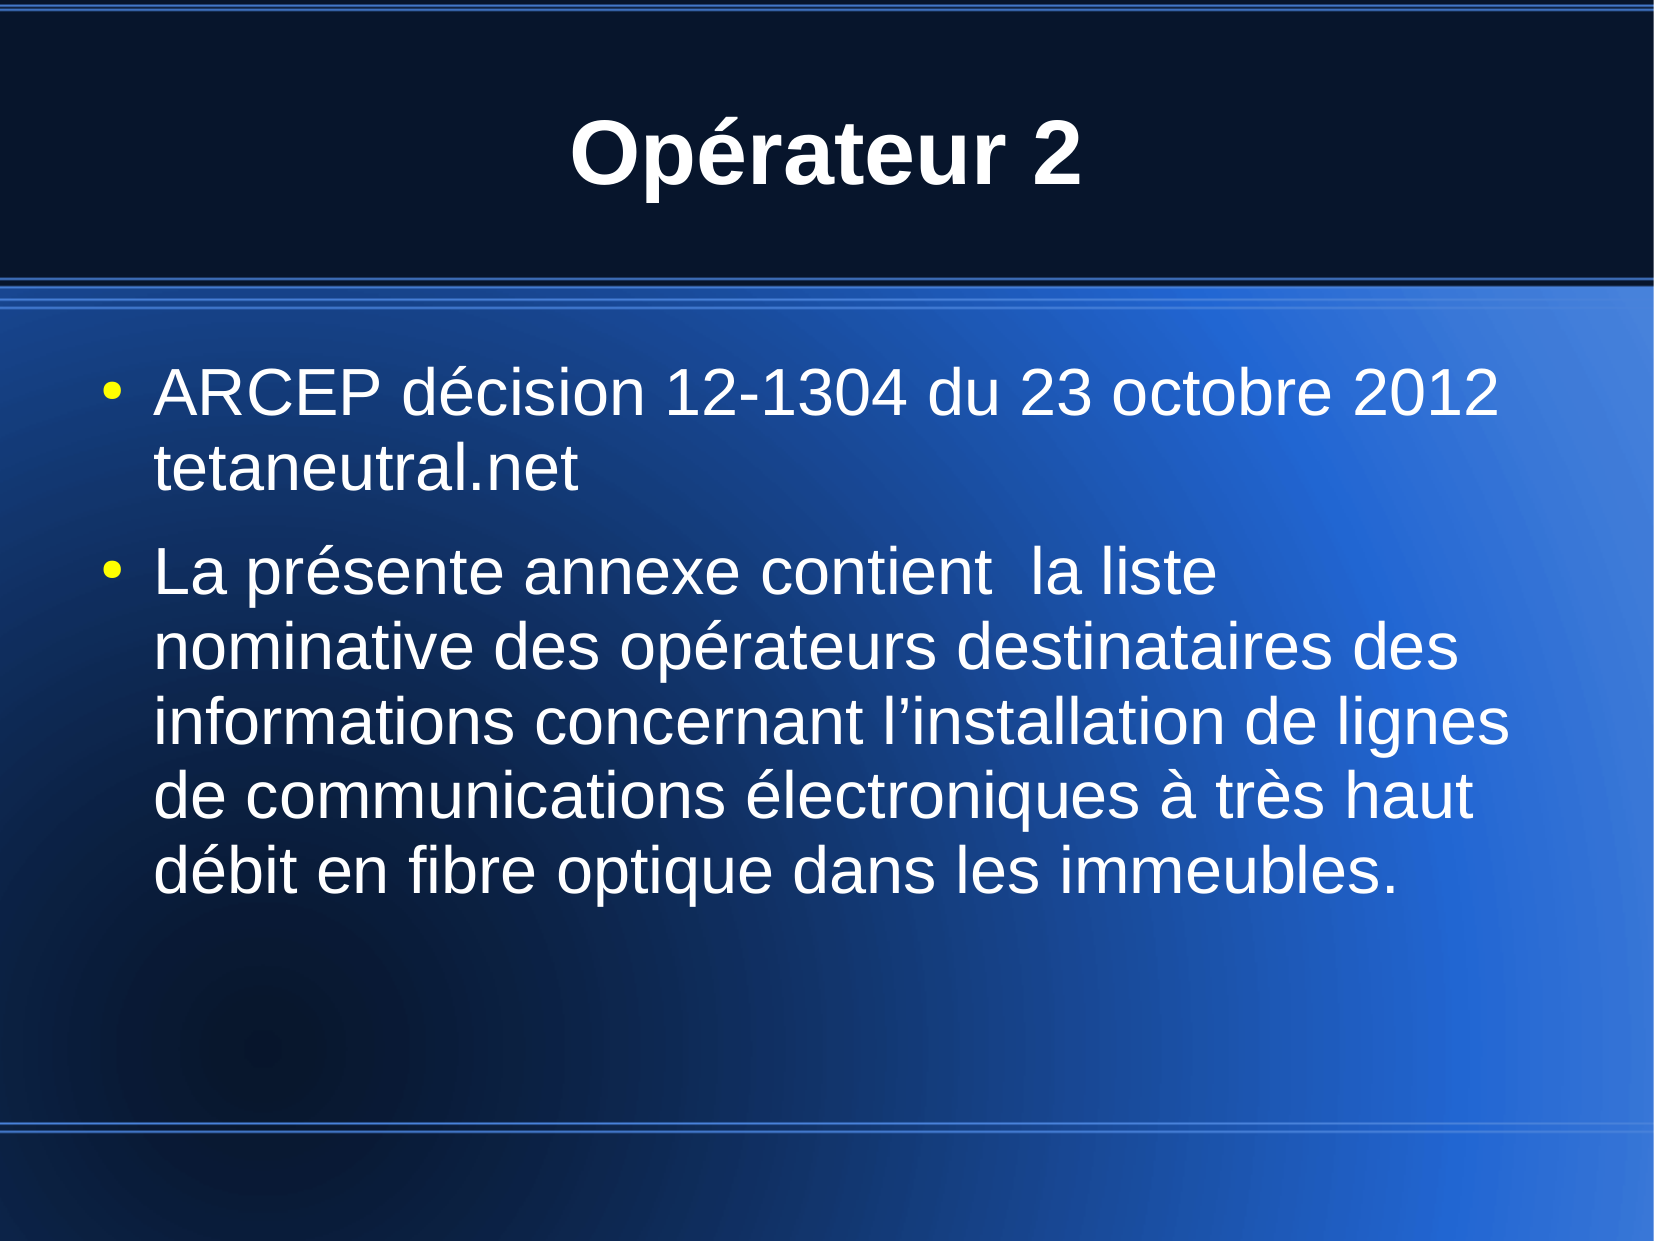

# Opérateur 2
ARCEP décision 12-1304 du 23 octobre 2012 tetaneutral.net
La présente annexe contient la liste nominative des opérateurs destinataires des informations concernant l’installation de lignes de communications électroniques à très haut débit en fibre optique dans les immeubles.